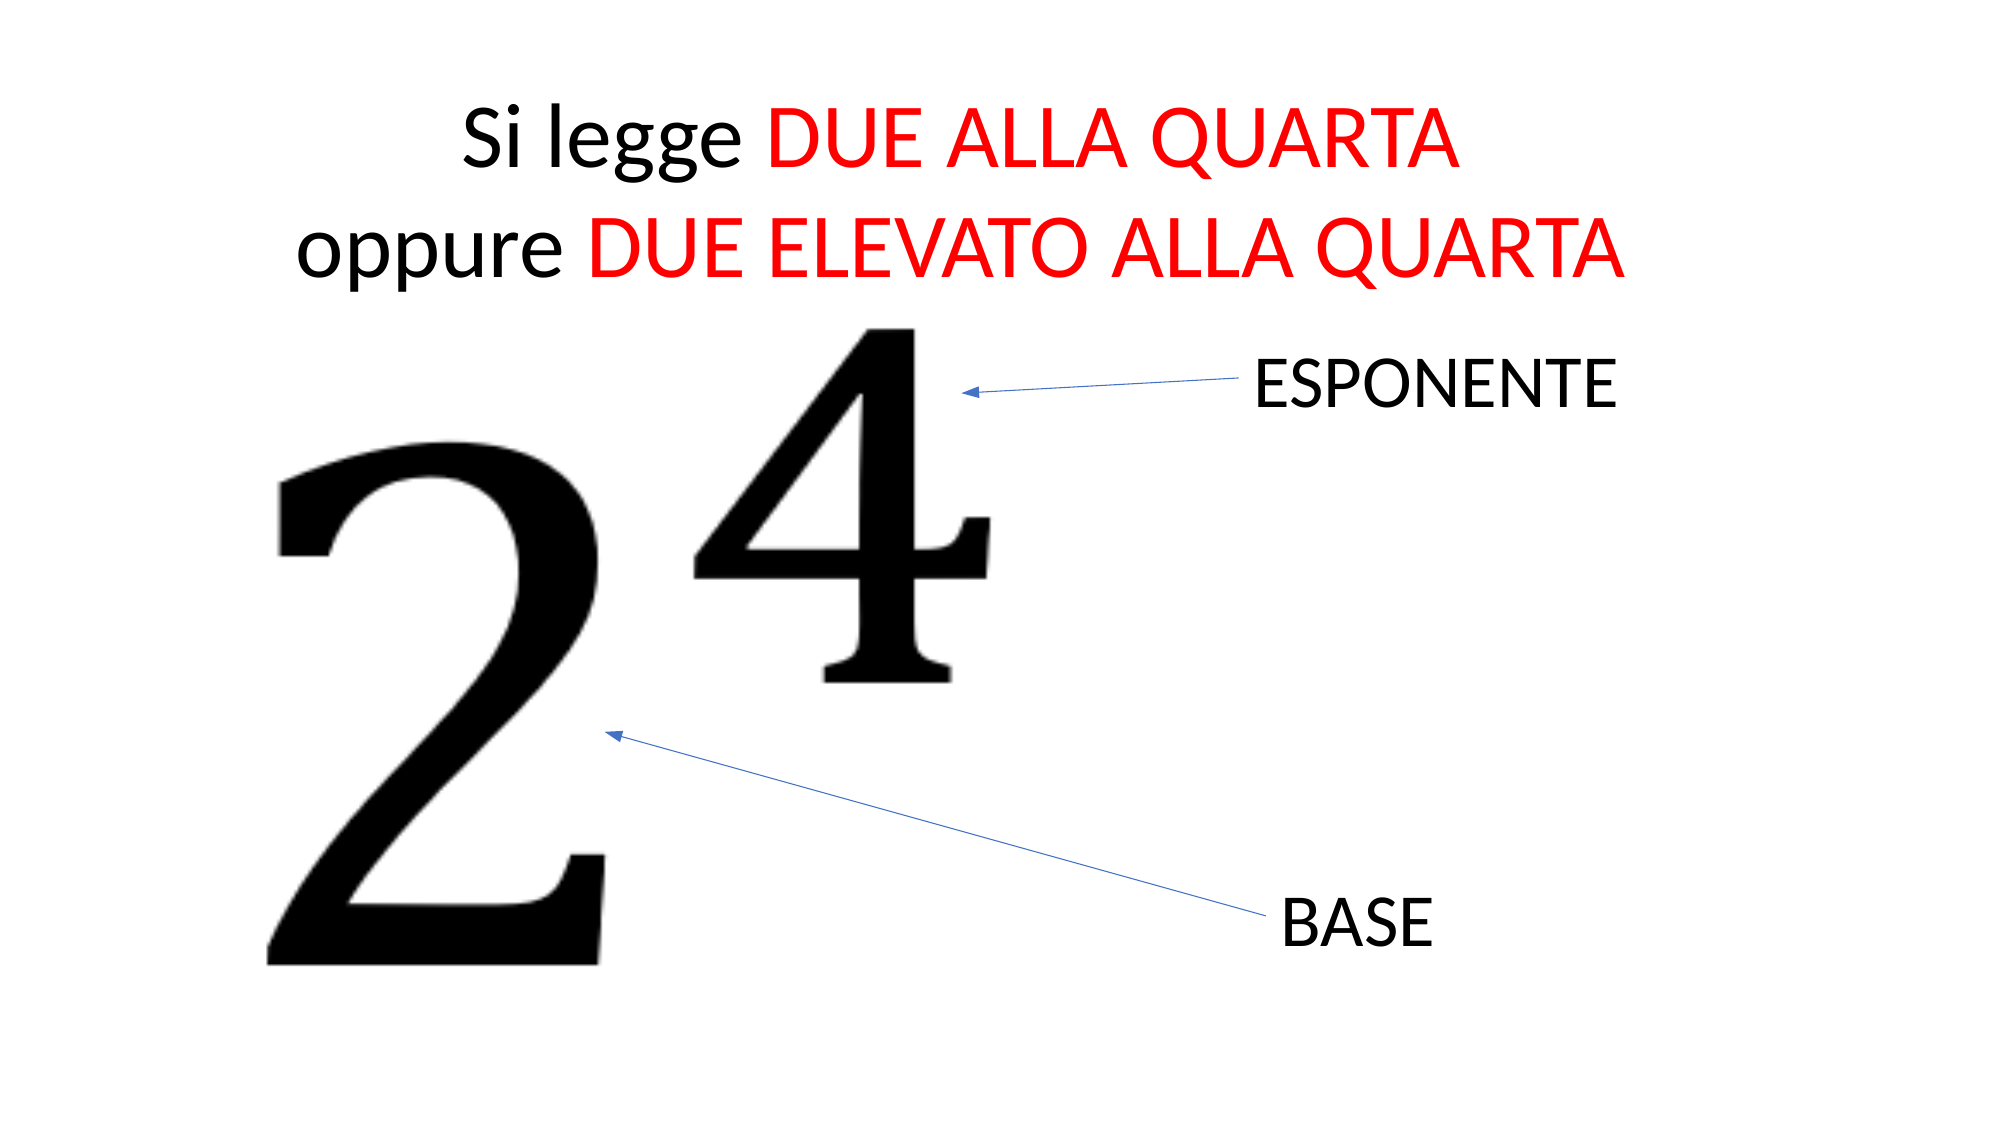

Si legge DUE ALLA QUARTA
oppure DUE ELEVATO ALLA QUARTA
ESPONENTE
BASE